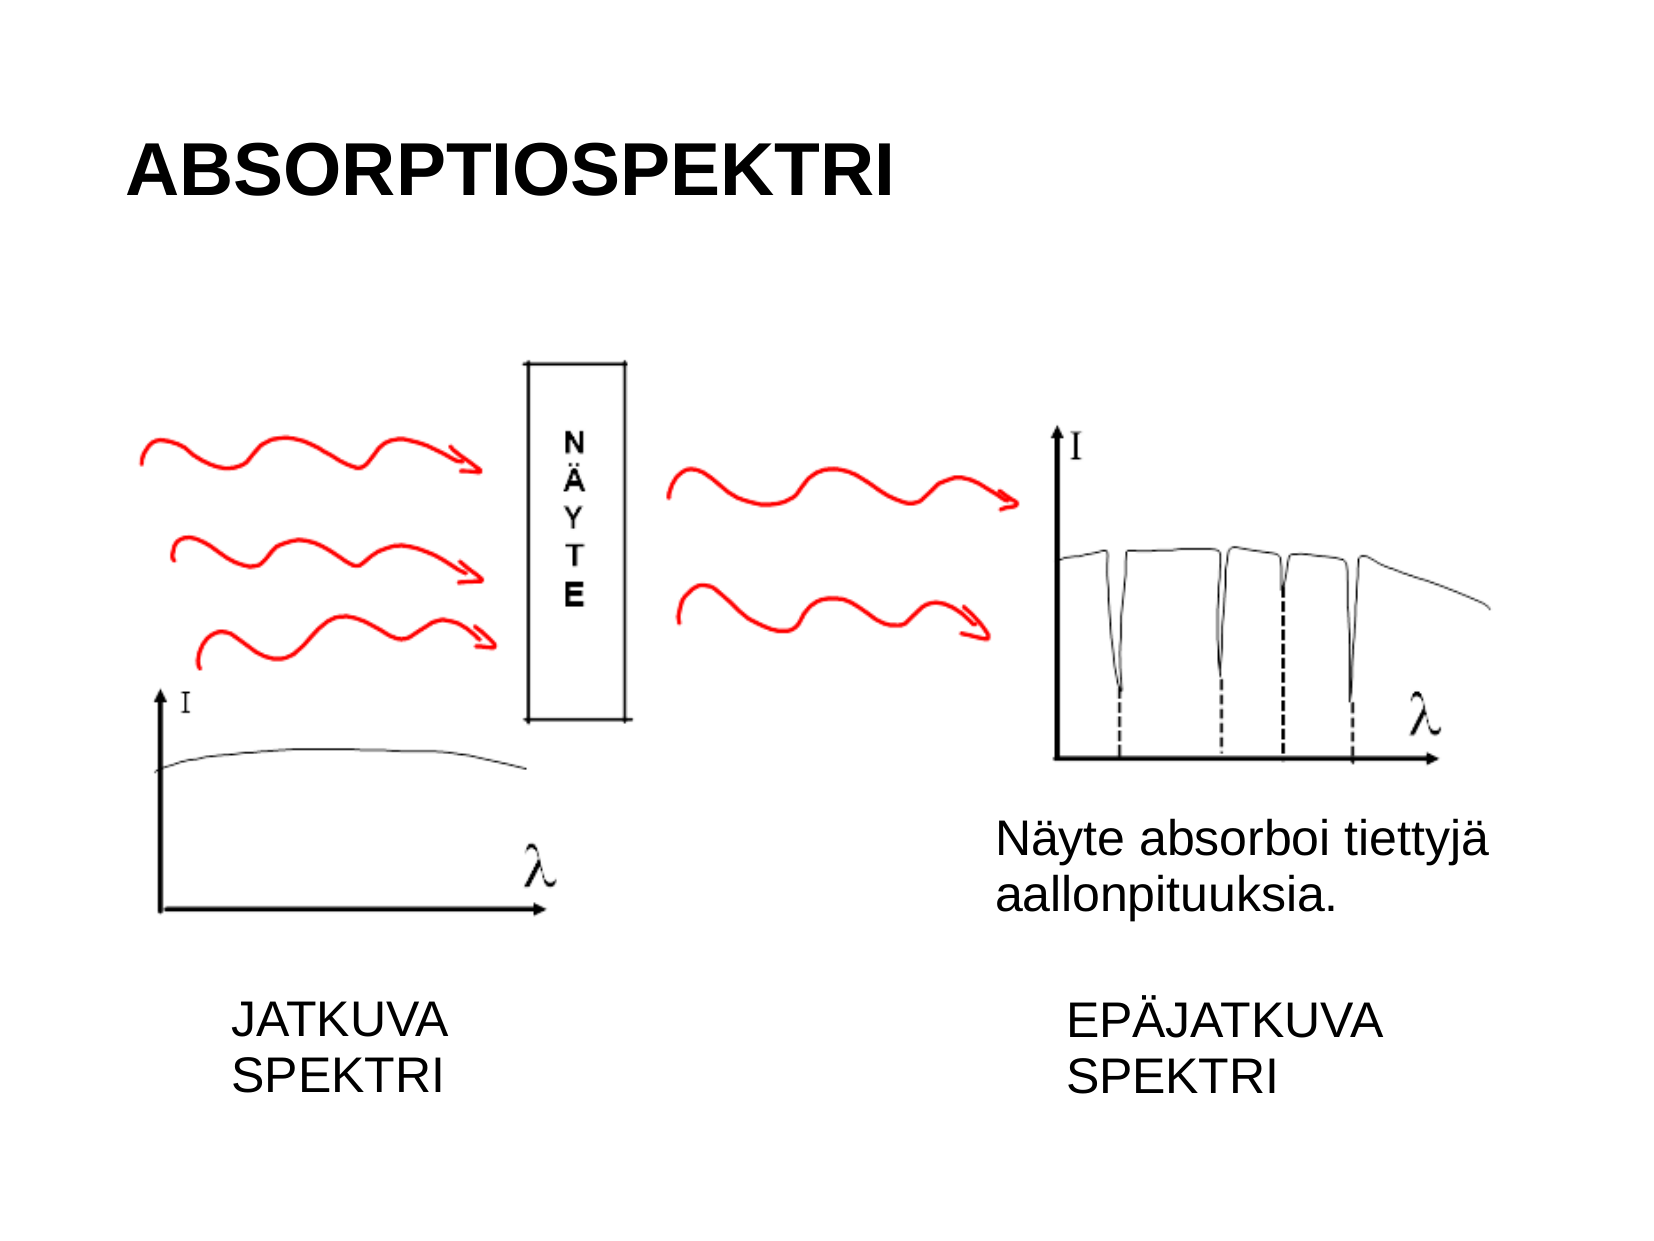

ABSORPTIOSPEKTRI
Näyte absorboi tiettyjä aallonpituuksia.
JATKUVA SPEKTRI
EPÄJATKUVA
SPEKTRI